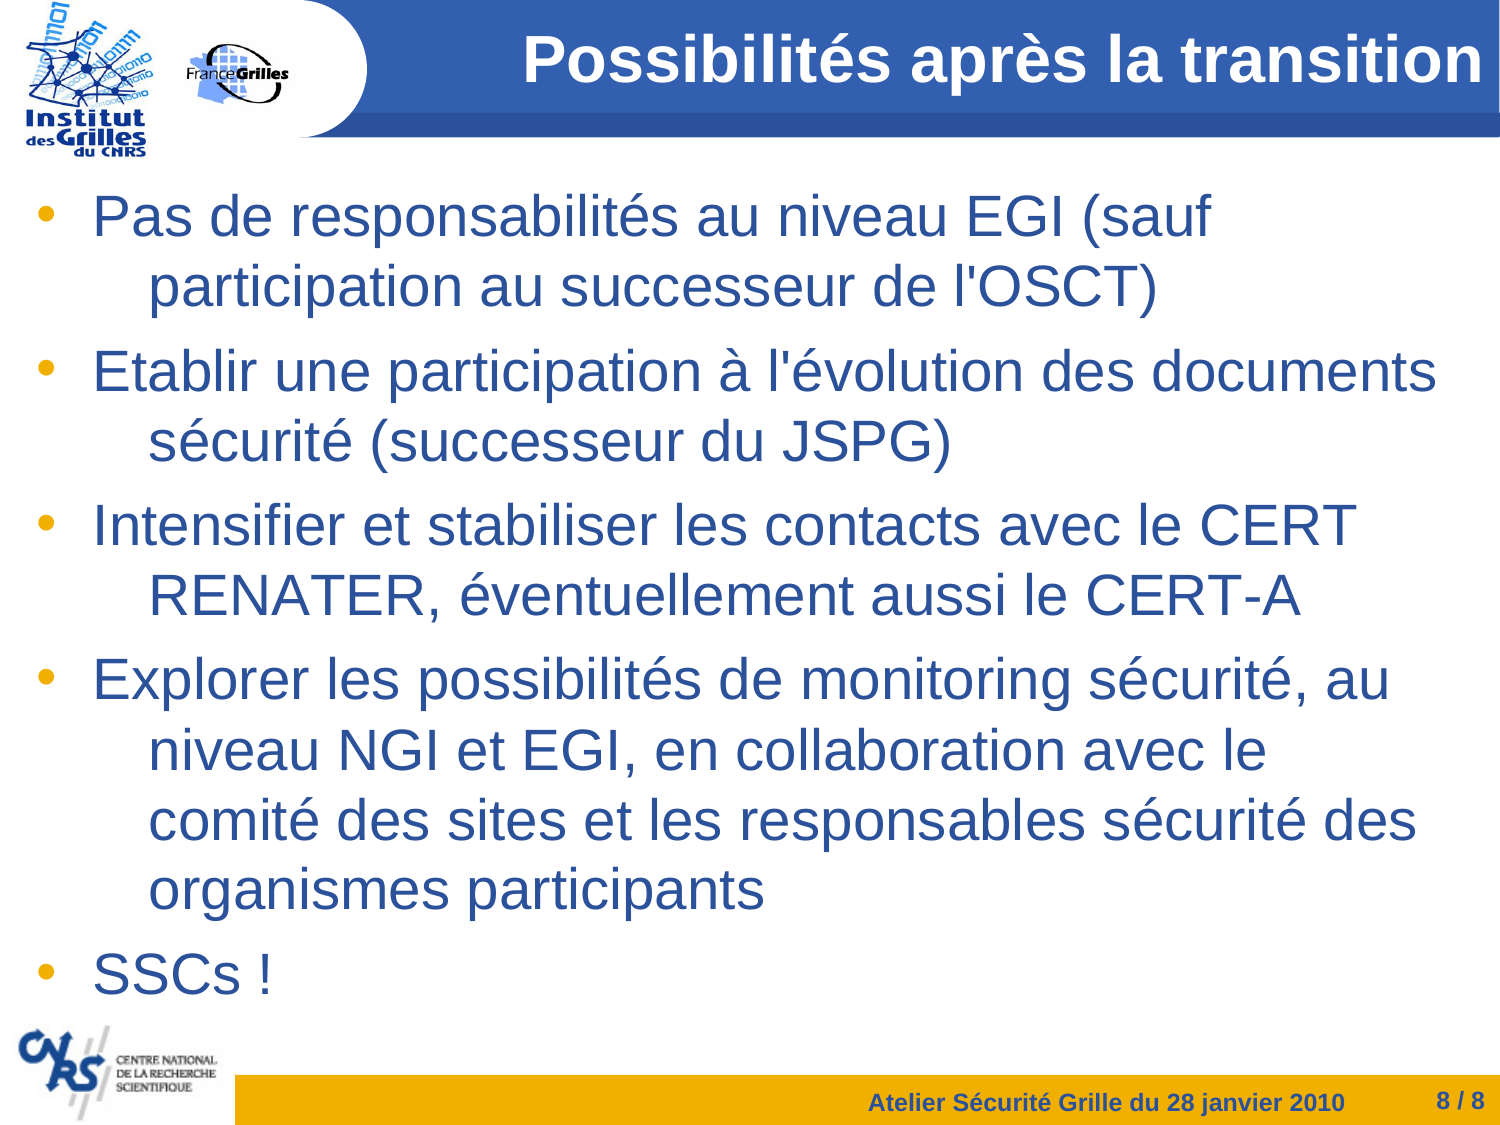

# Possibilités après la transition
Pas de responsabilités au niveau EGI (sauf participation au successeur de l'OSCT)
Etablir une participation à l'évolution des documents sécurité (successeur du JSPG)
Intensifier et stabiliser les contacts avec le CERT RENATER, éventuellement aussi le CERT-A
Explorer les possibilités de monitoring sécurité, au niveau NGI et EGI, en collaboration avec le comité des sites et les responsables sécurité des organismes participants
SSCs !
Atelier Sécurité Grille du 28 janvier 2010